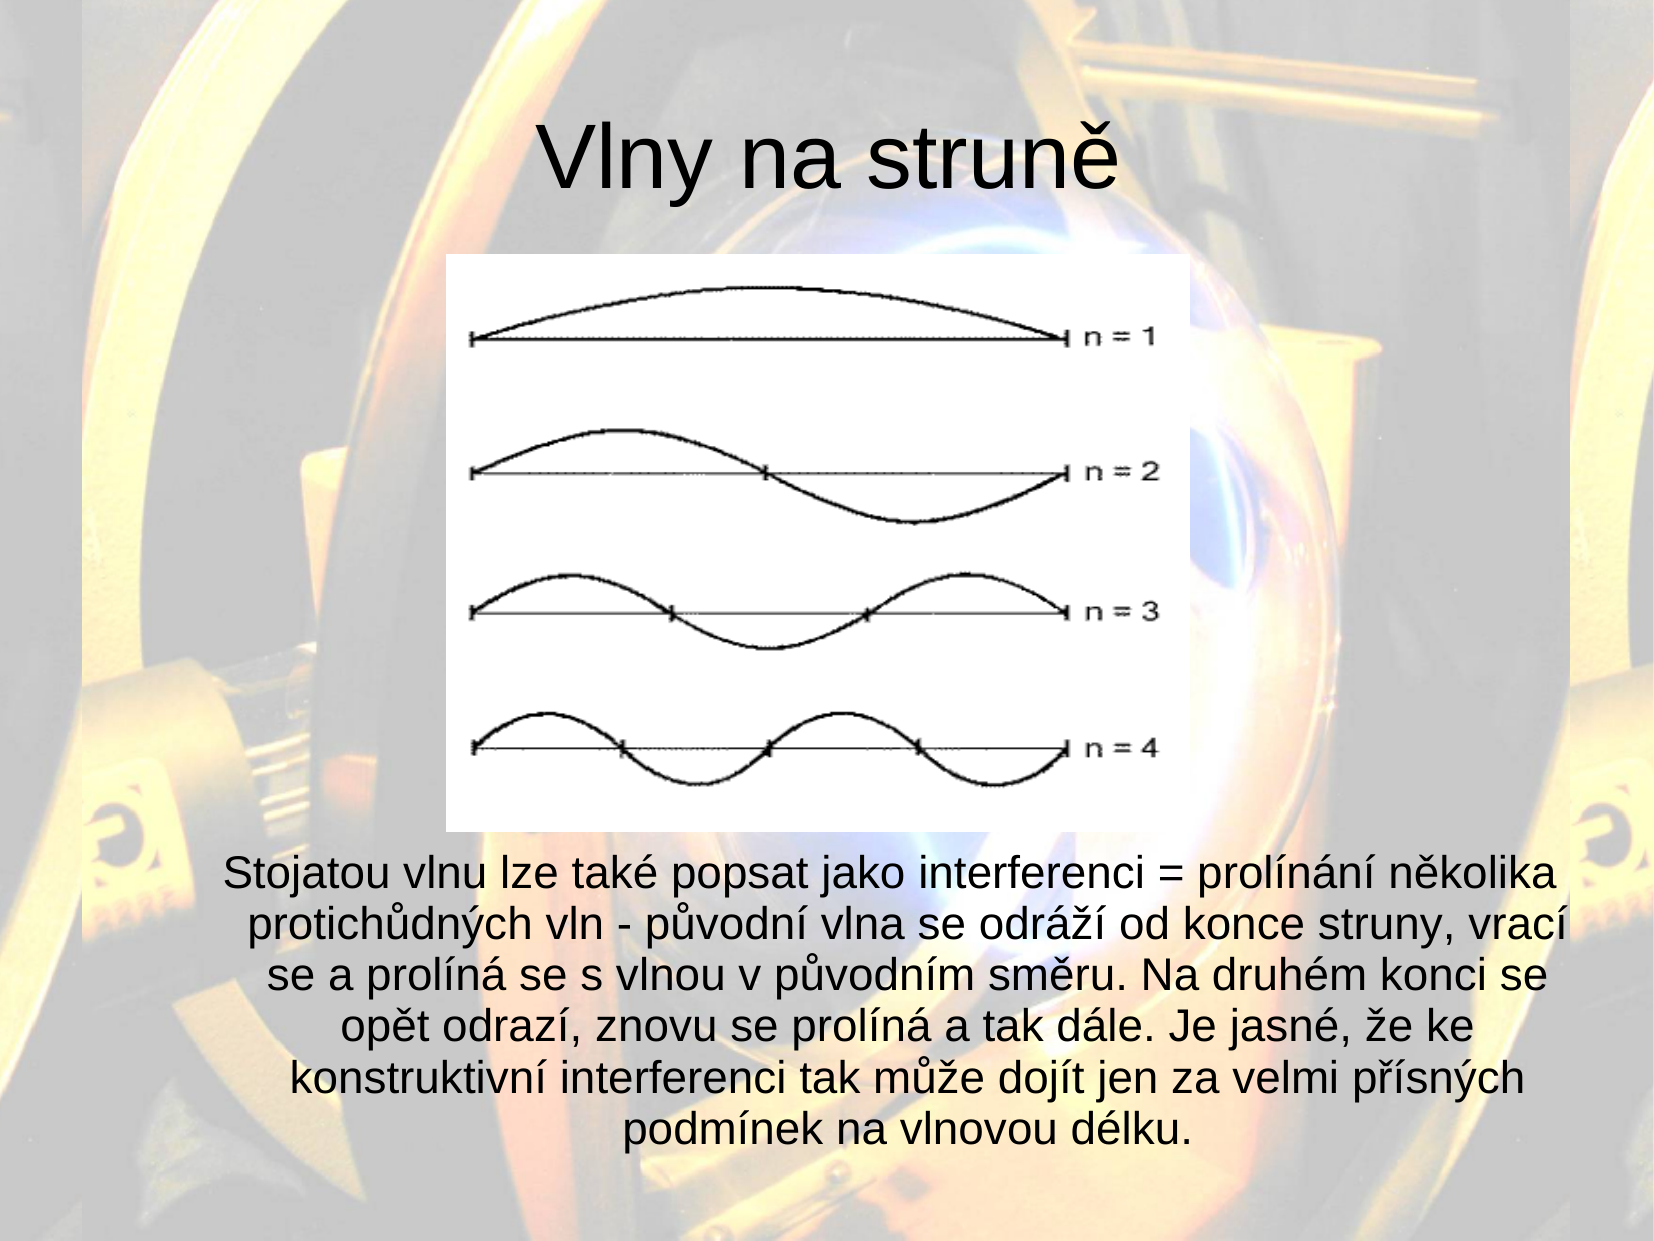

# Vlny na struně
Stojatou vlnu lze také popsat jako interferenci = prolínání několika protichůdných vln - původní vlna se odráží od konce struny, vrací se a prolíná se s vlnou v původním směru. Na druhém konci se opět odrazí, znovu se prolíná a tak dále. Je jasné, že ke konstruktivní interferenci tak může dojít jen za velmi přísných podmínek na vlnovou délku.